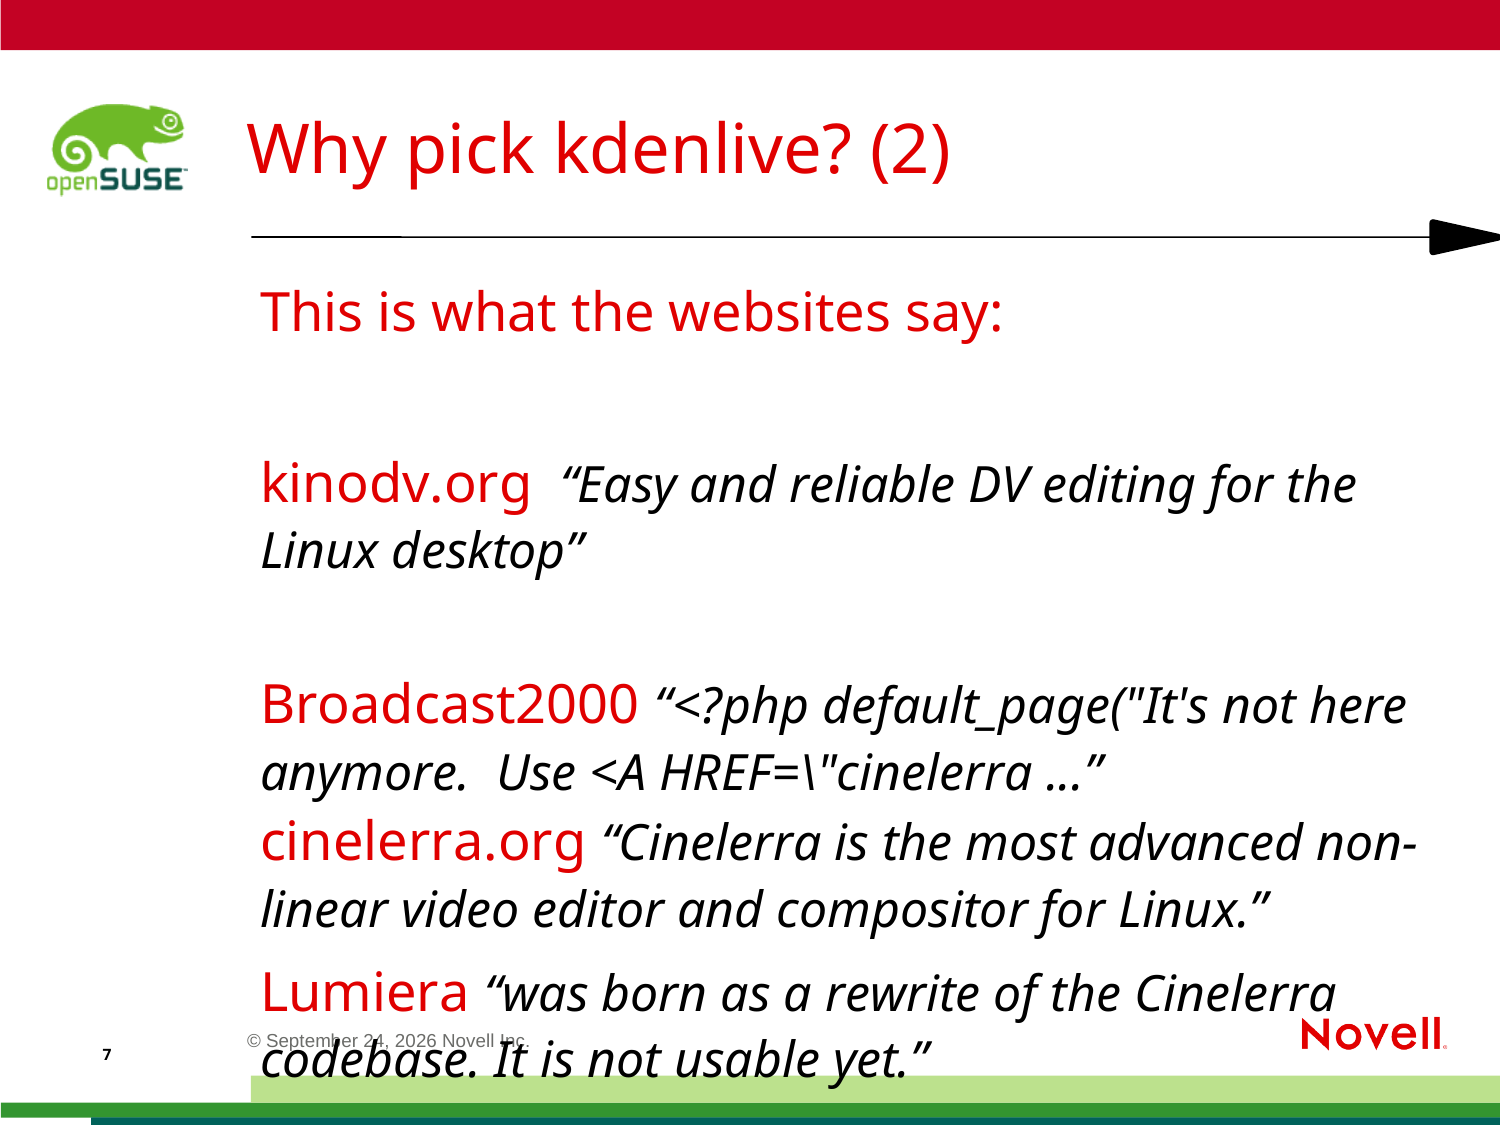

# Why pick kdenlive? (2)
This is what the websites say:
kinodv.org “Easy and reliable DV editing for the Linux desktop”
Broadcast2000 “<?php default_page("It's not here anymore. Use <A HREF=\"cinelerra ...”
cinelerra.org “Cinelerra is the most advanced non-linear video editor and compositor for Linux.”
Lumiera “was born as a rewrite of the Cinelerra codebase. It is not usable yet.”